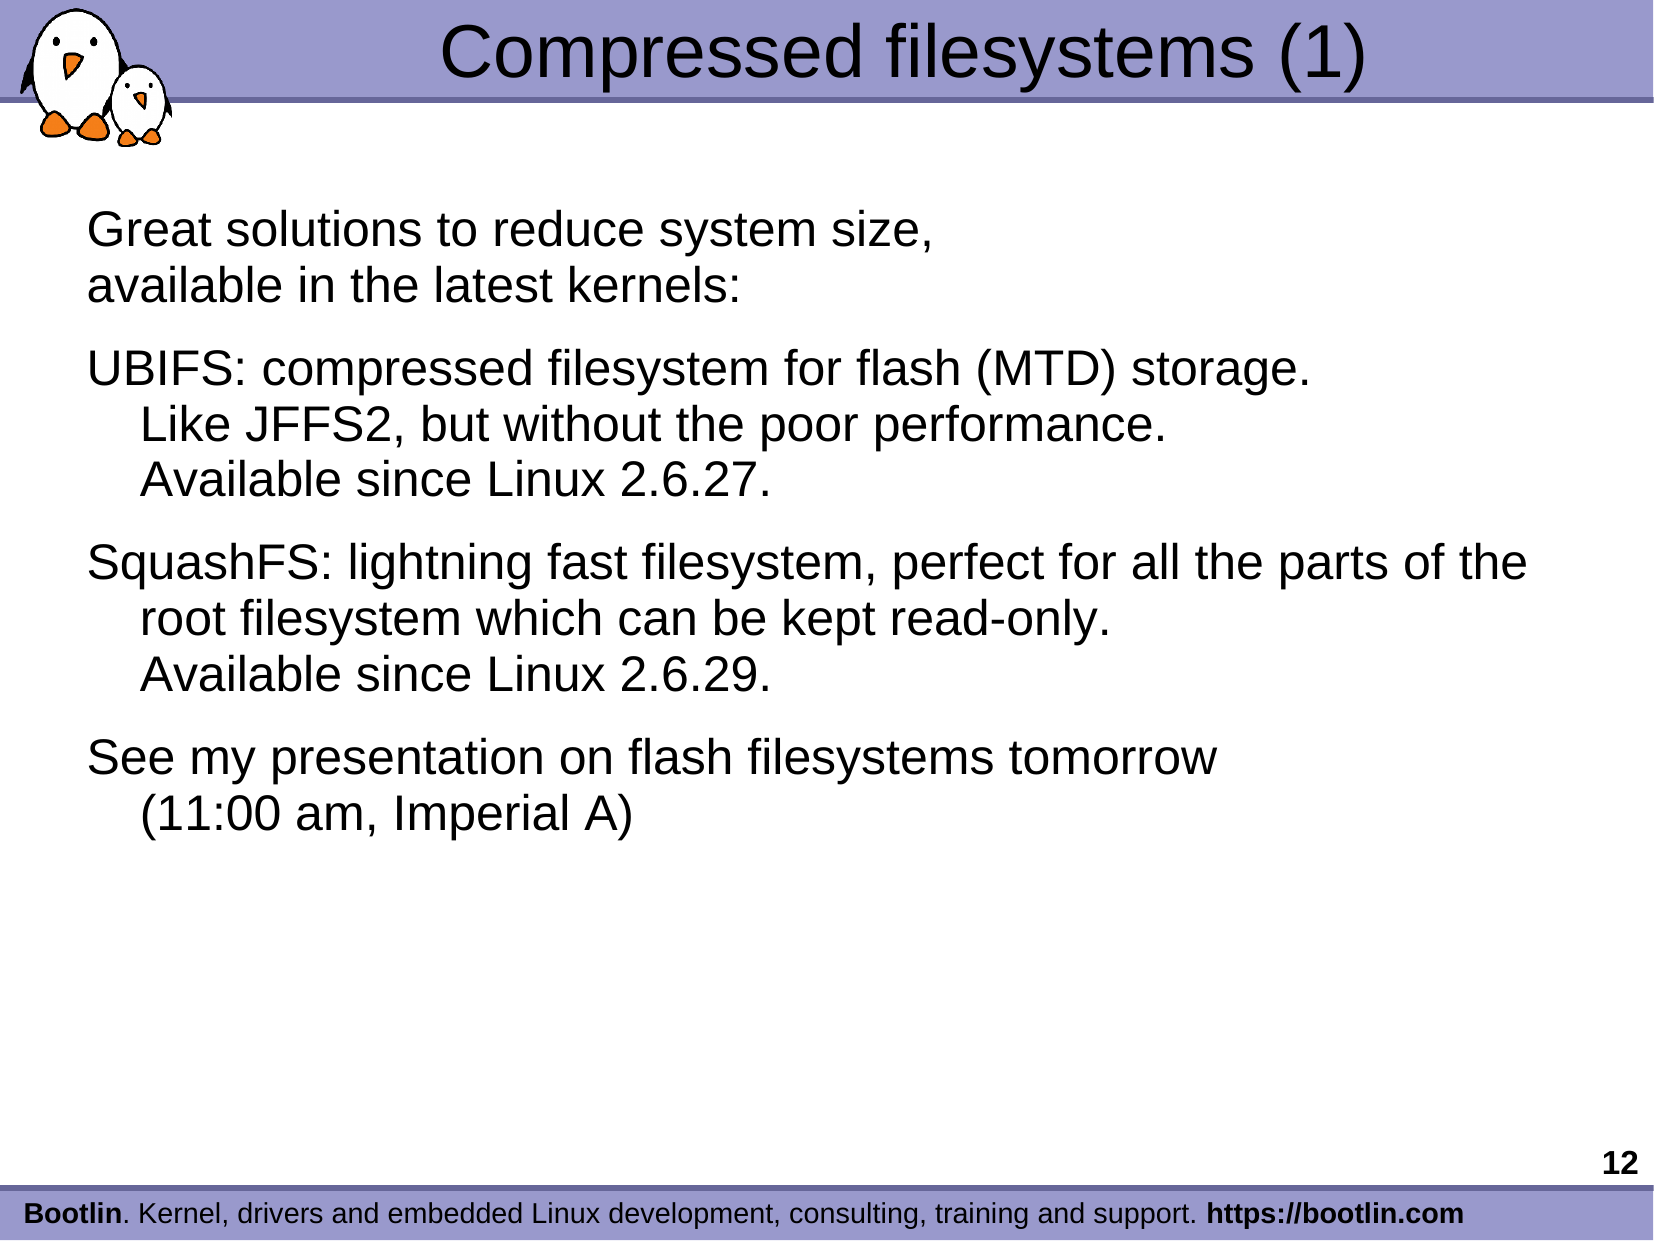

# Compressed filesystems (1)
Great solutions to reduce system size,
available in the latest kernels:
UBIFS: compressed filesystem for flash (MTD) storage.
Like JFFS2, but without the poor performance.
Available since Linux 2.6.27.
SquashFS: lightning fast filesystem, perfect for all the parts of the root filesystem which can be kept read-only.
Available since Linux 2.6.29.
See my presentation on flash filesystems tomorrow
(11:00 am, Imperial A)